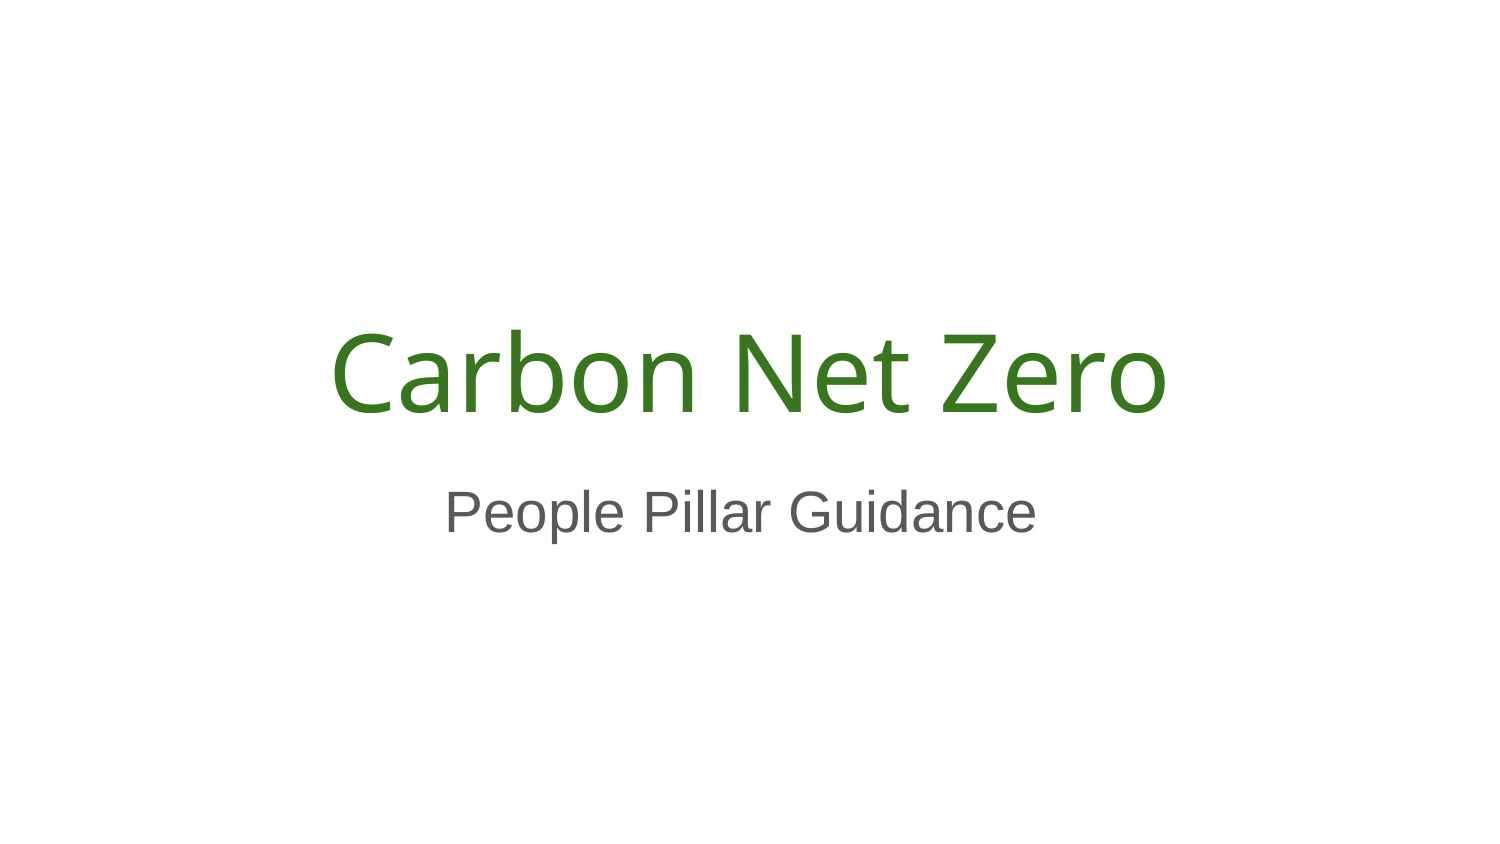

# Carbon Net Zero
People Pillar Guidance